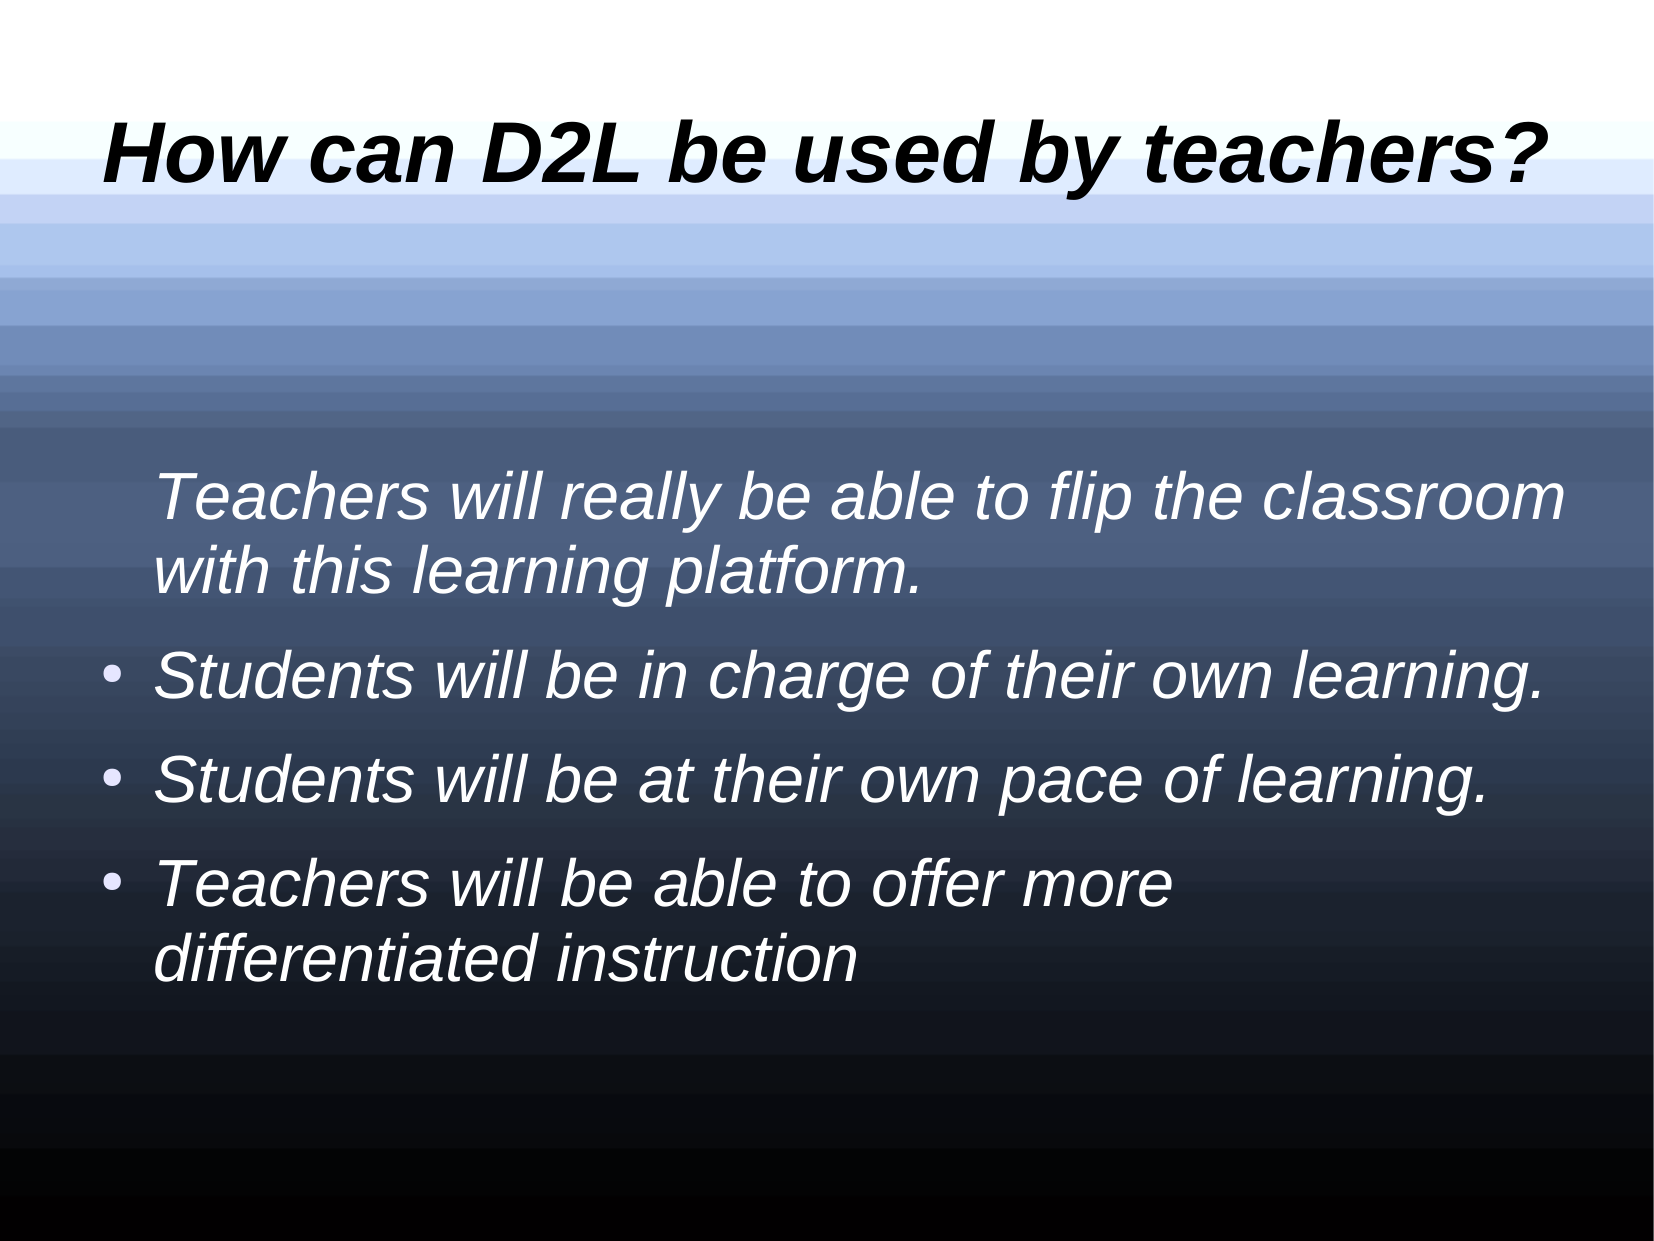

# How can D2L be used by teachers?
Teachers will really be able to flip the classroom with this learning platform.
Students will be in charge of their own learning.
Students will be at their own pace of learning.
Teachers will be able to offer more differentiated instruction